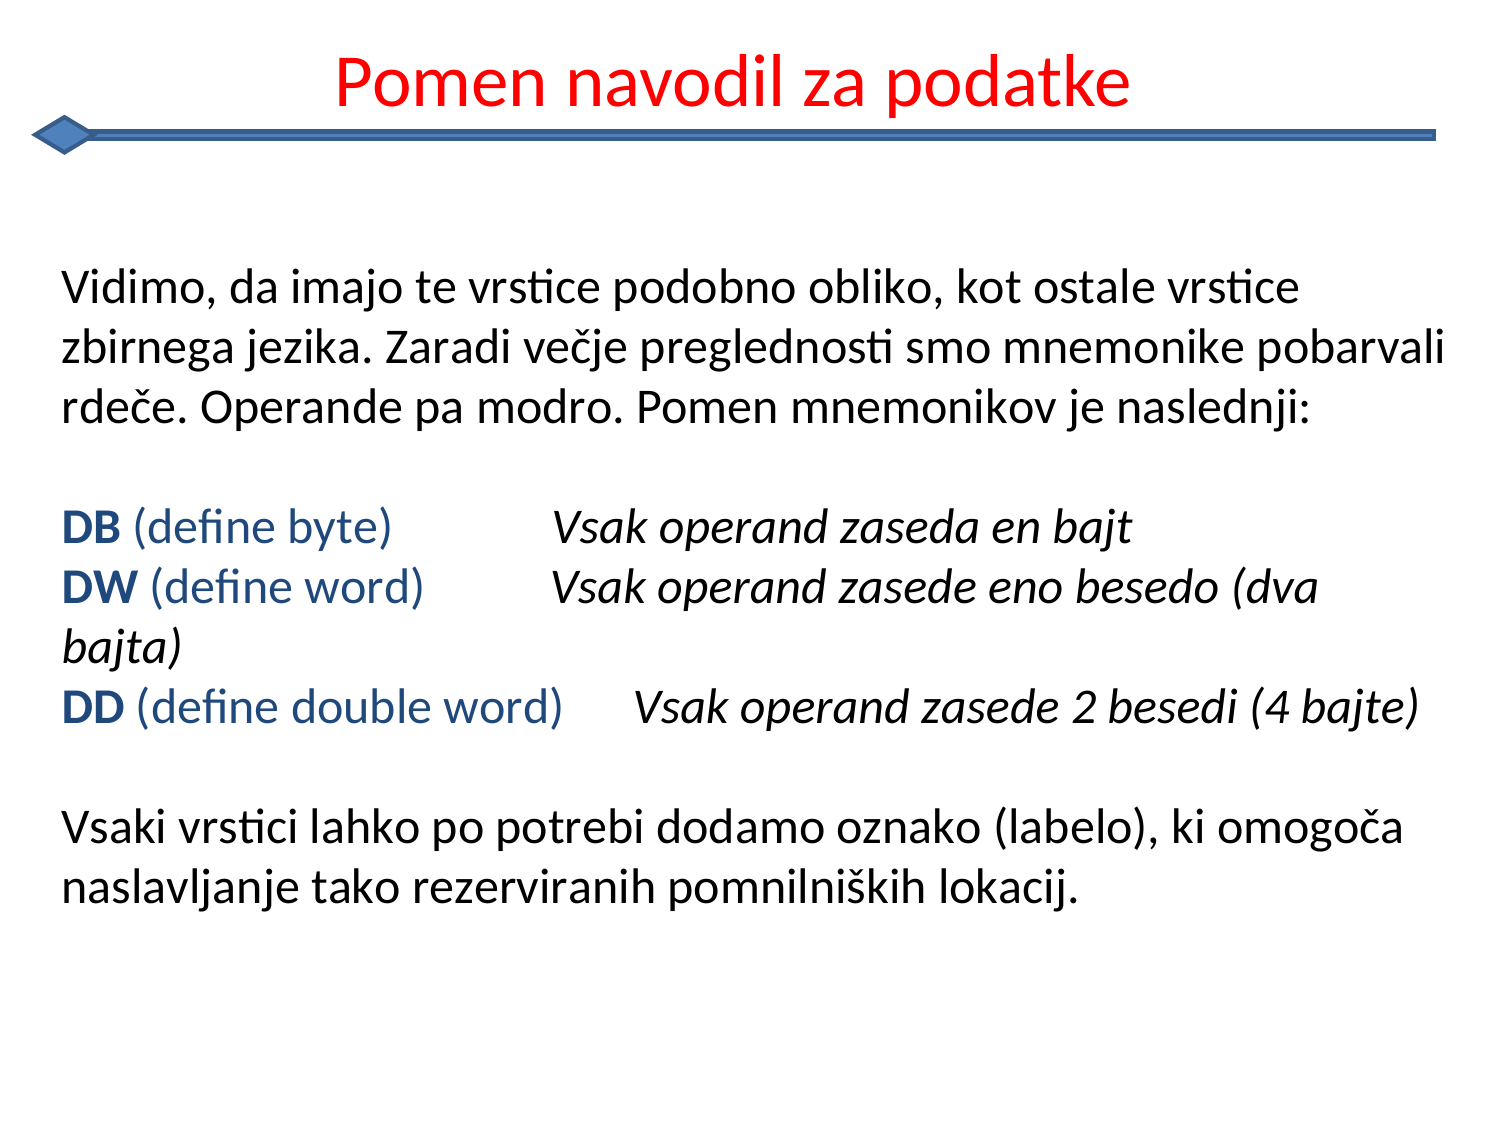

# Pomen navodil za podatke
Vidimo, da imajo te vrstice podobno obliko, kot ostale vrstice zbirnega jezika. Zaradi večje preglednosti smo mnemonike pobarvali rdeče. Operande pa modro. Pomen mnemonikov je naslednji:
DB (define byte)            Vsak operand zaseda en bajt
DW (define word)           Vsak operand zasede eno besedo (dva bajta)
DD (define double word)      Vsak operand zasede 2 besedi (4 bajte)
Vsaki vrstici lahko po potrebi dodamo oznako (labelo), ki omogoča naslavljanje tako rezerviranih pomnilniških lokacij.